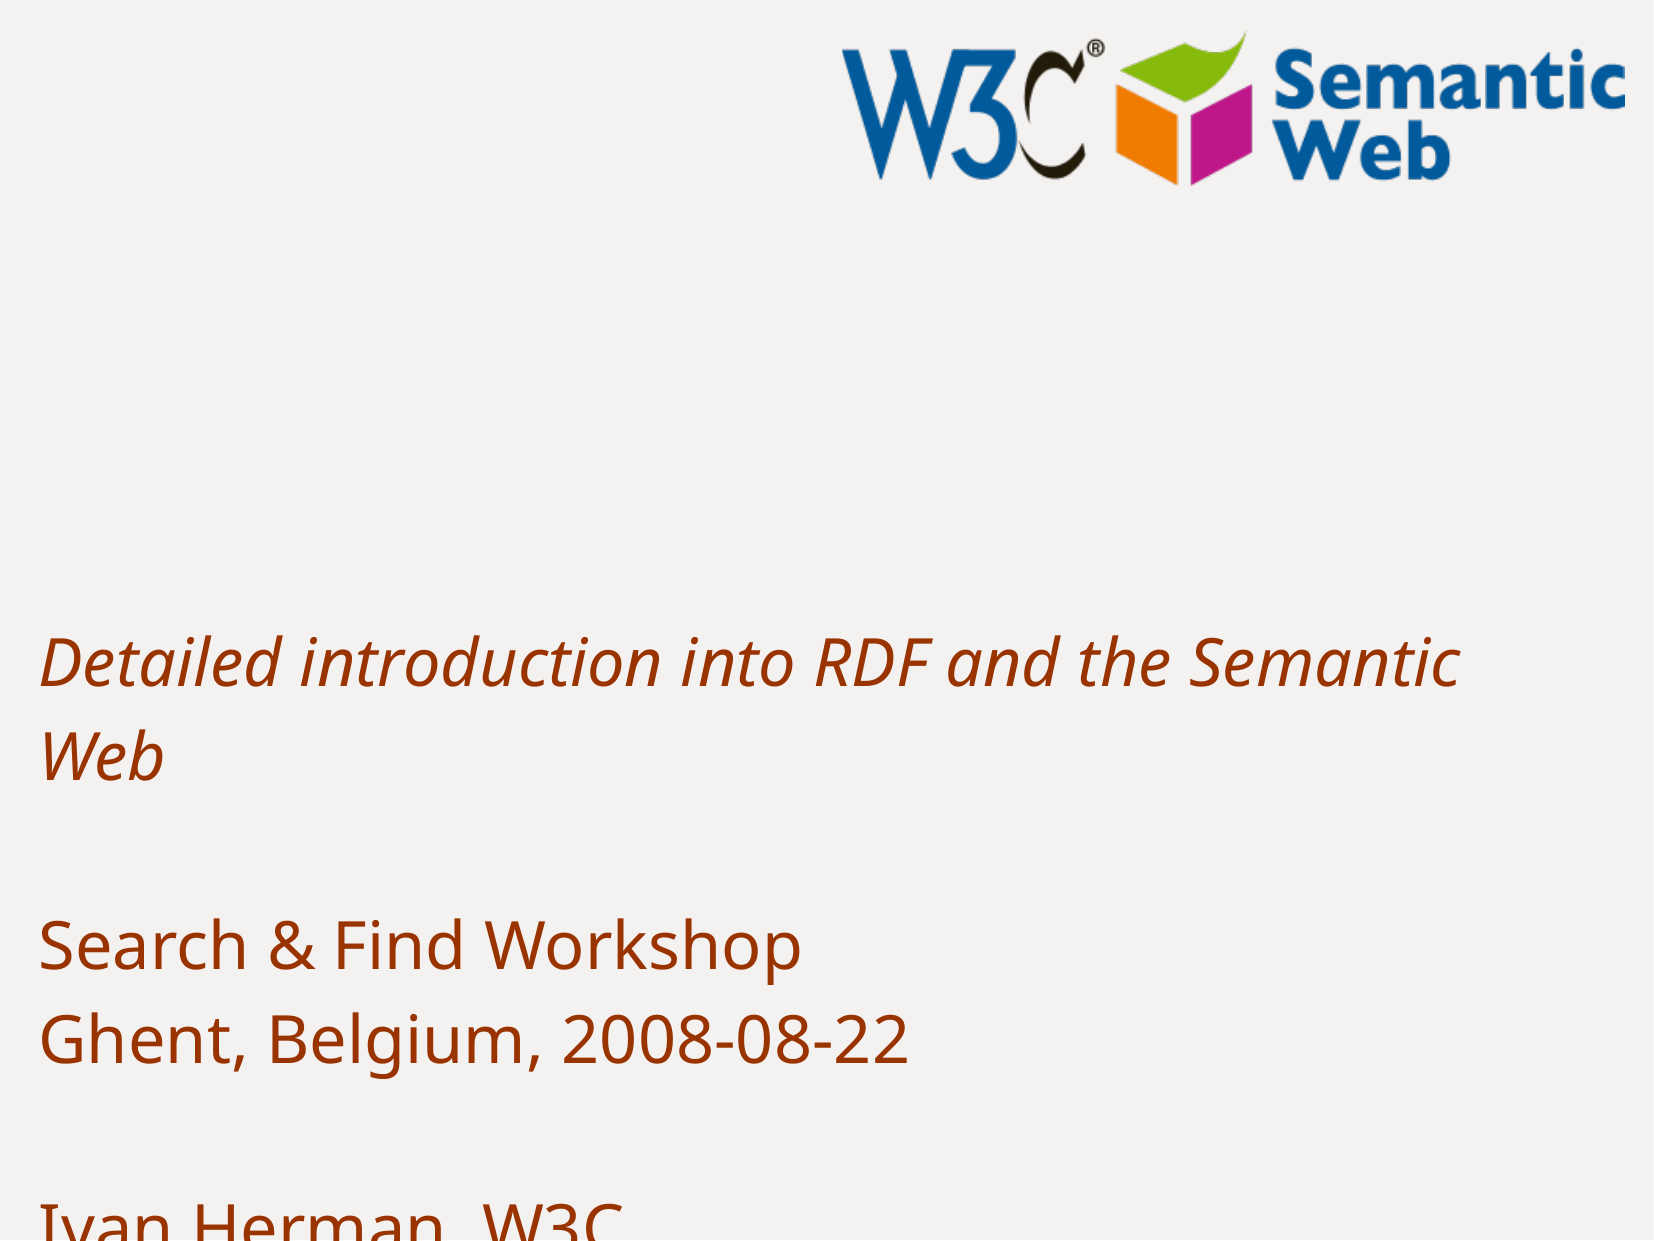

# Detailed introduction into RDF and the Semantic Web Search & Find Workshop Ghent, Belgium, 2008-08-22 Ivan Herman, W3C